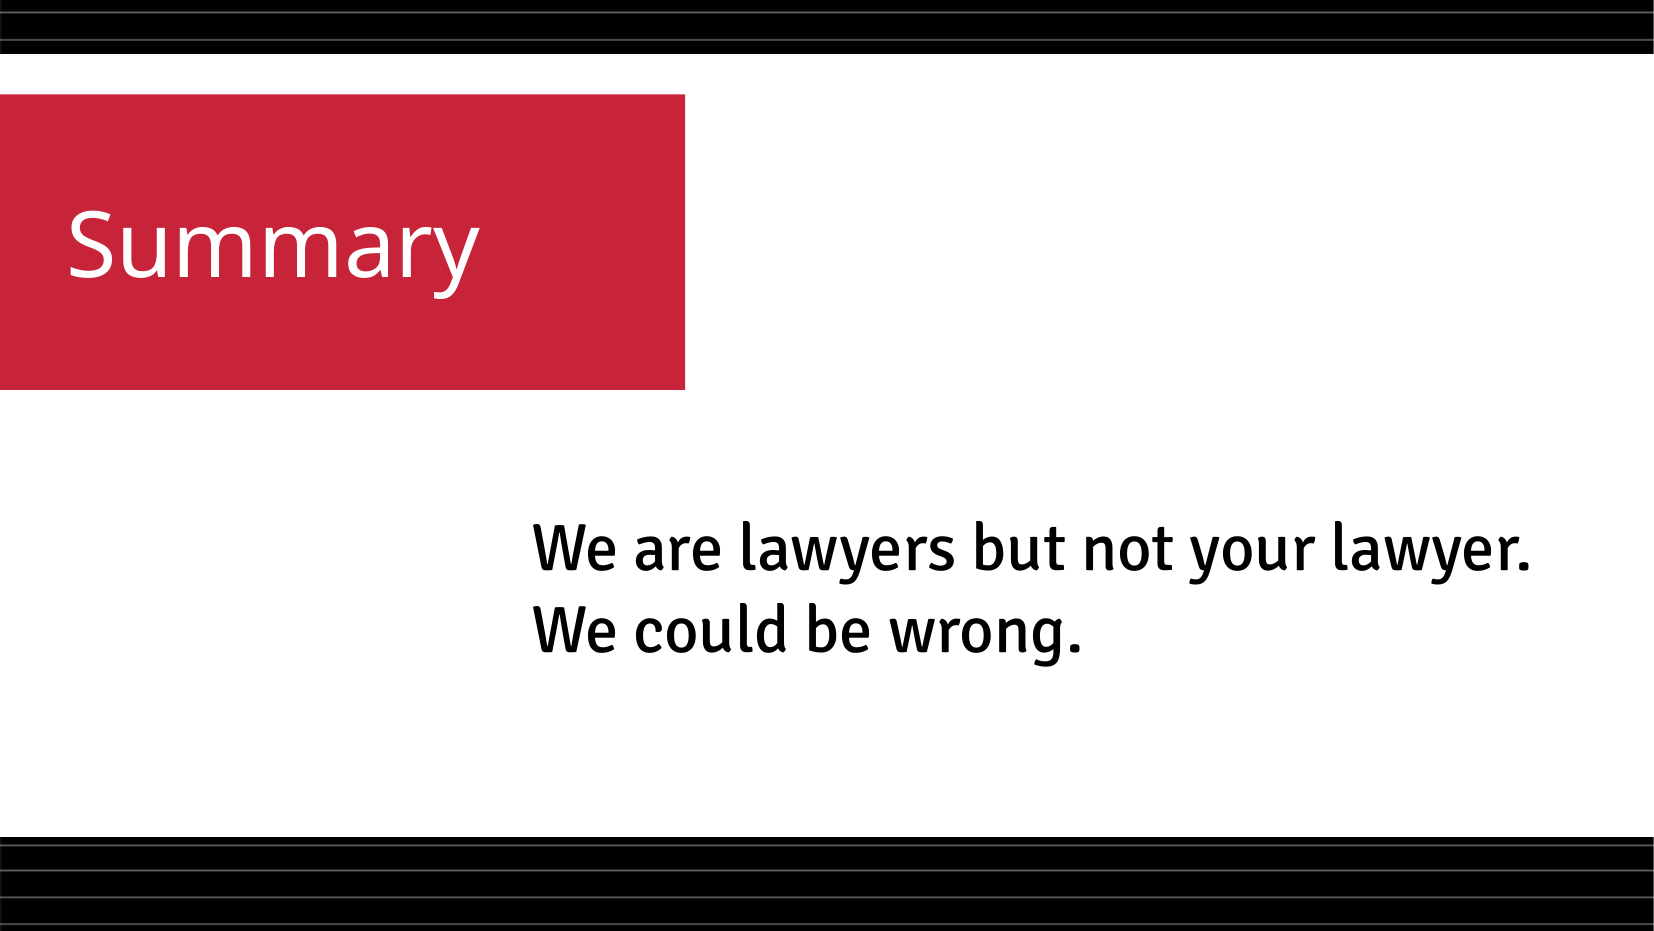

# Summary
We are lawyers but not your lawyer.
We could be wrong.